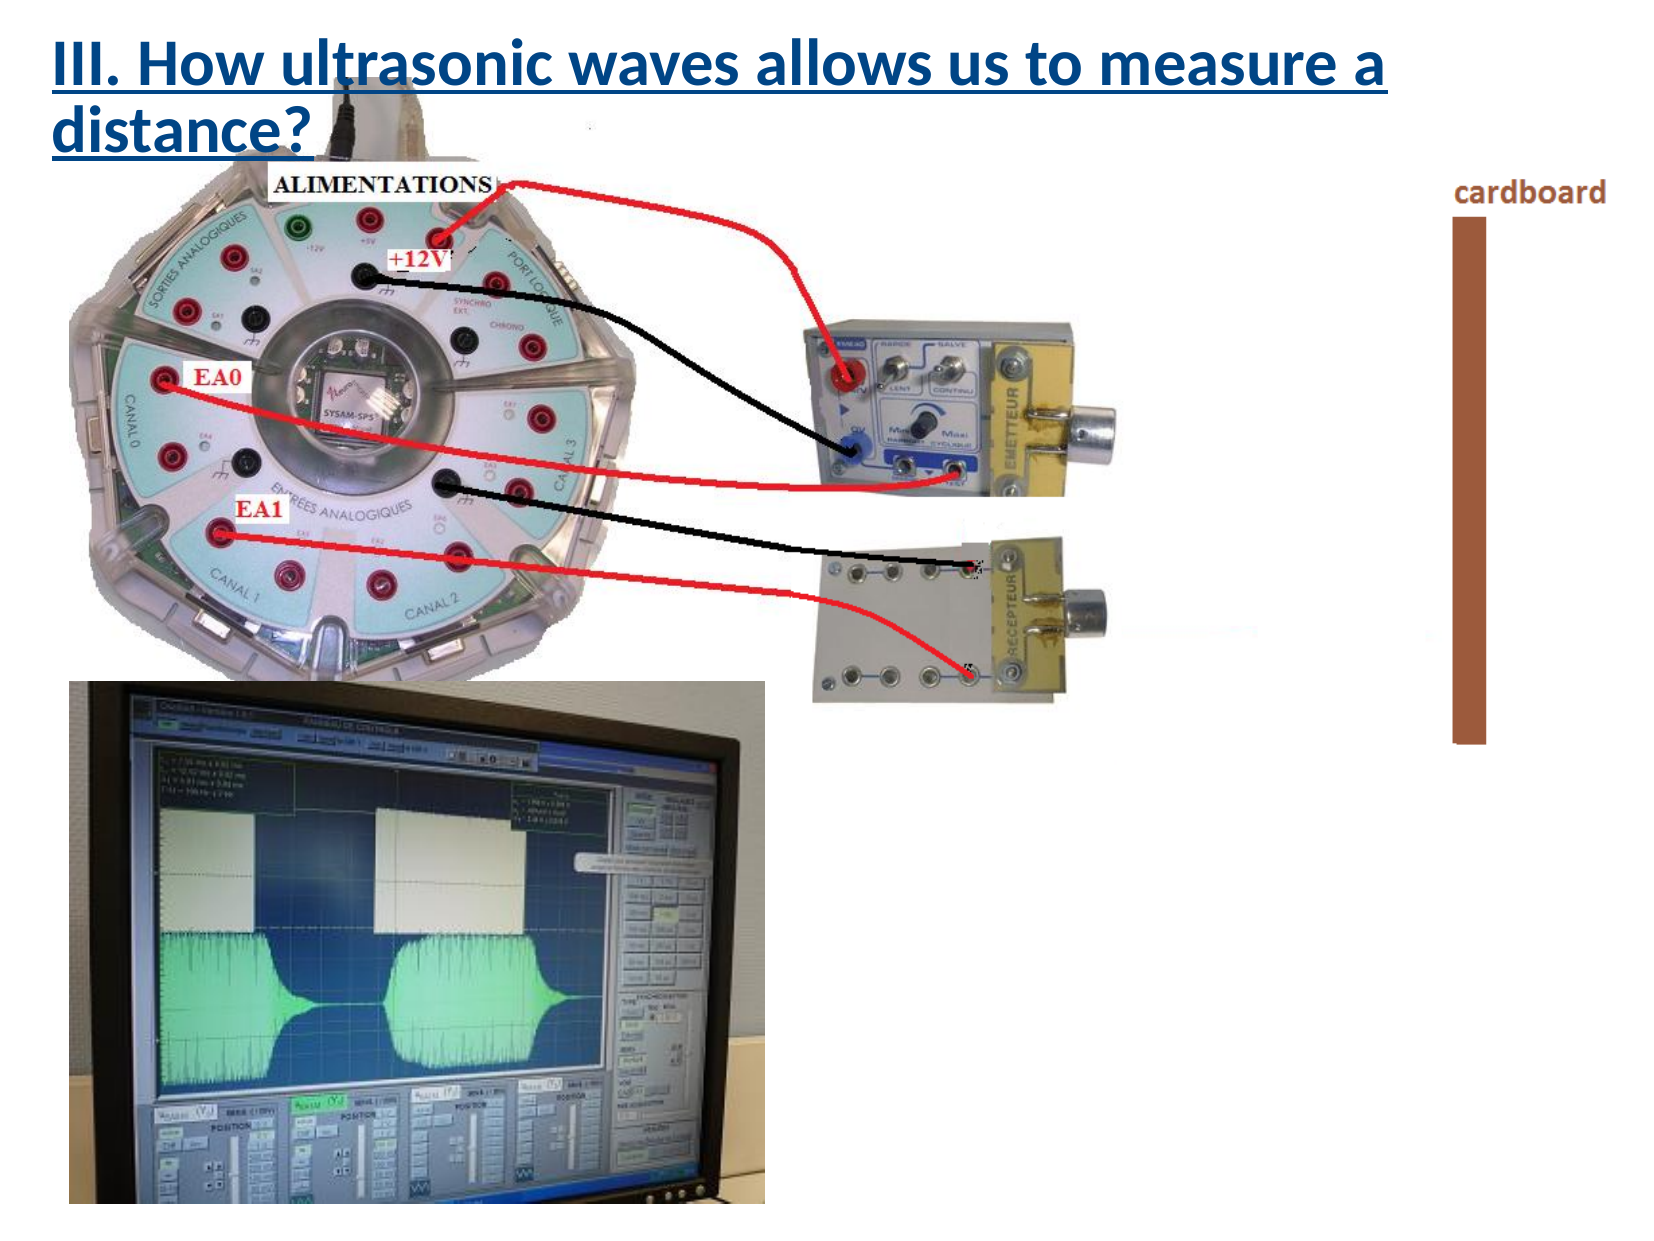

III. How ultrasonic waves allows us to measure a distance?